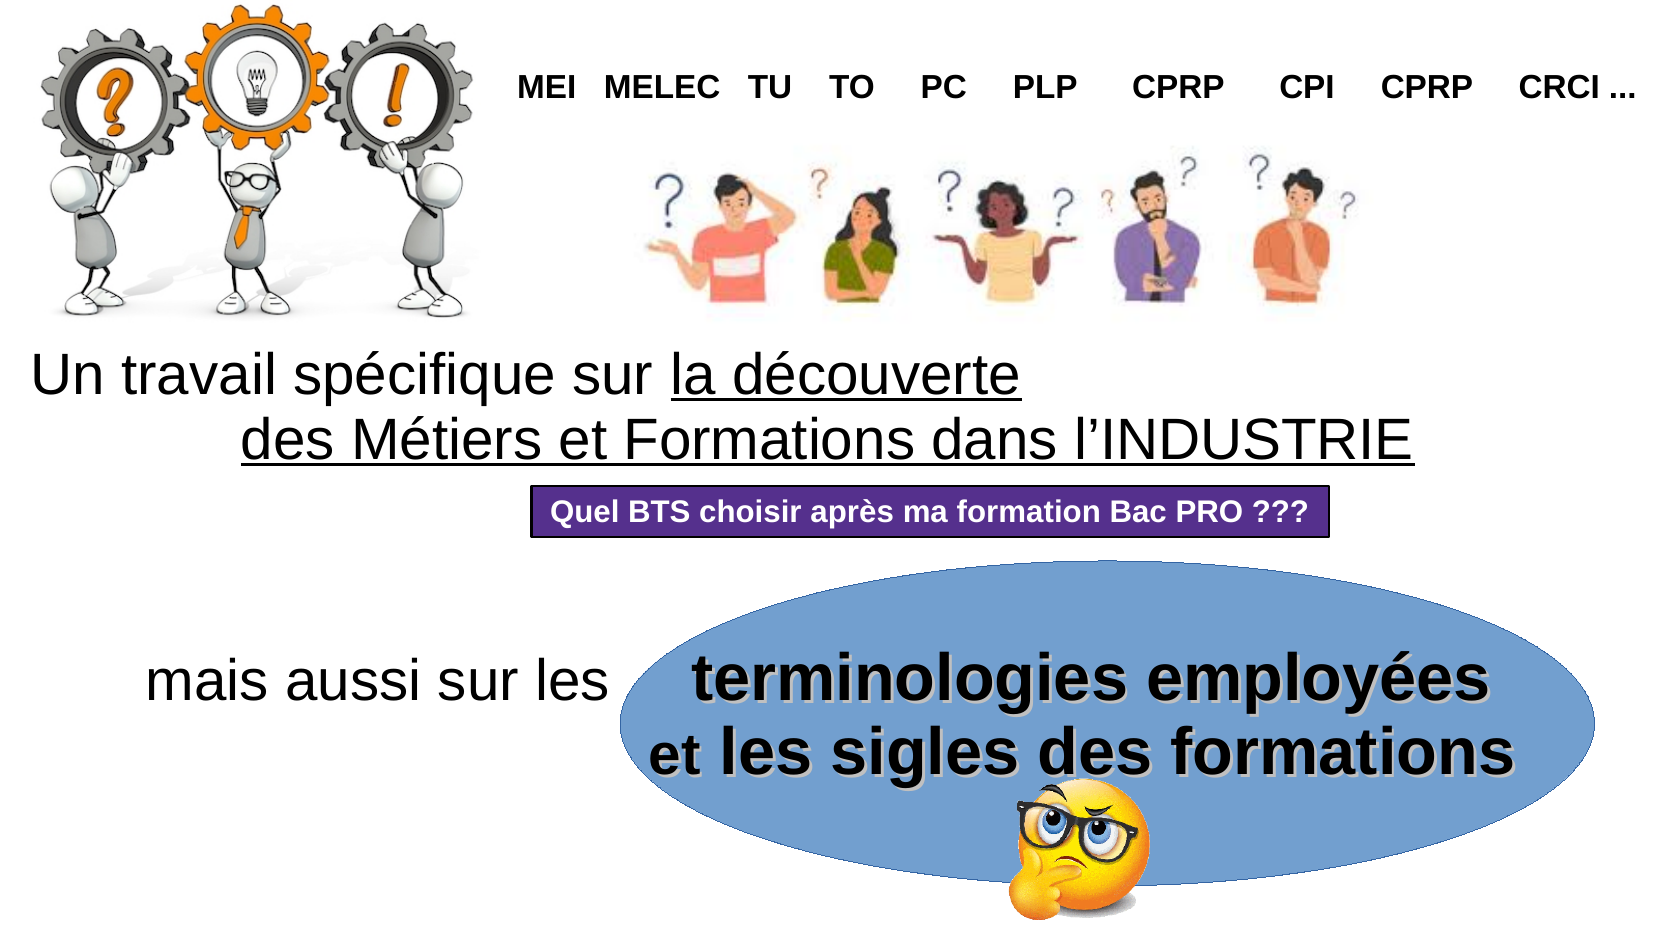

MEI MELEC TU TO PC PLP CPRP CPI CPRP CRCI ...
Un travail spécifique sur la découverte
des Métiers et Formations dans l’INDUSTRIE
 mais aussi sur les terminologies employées
 et les sigles des formations
Quel BTS choisir après ma formation Bac PRO ???